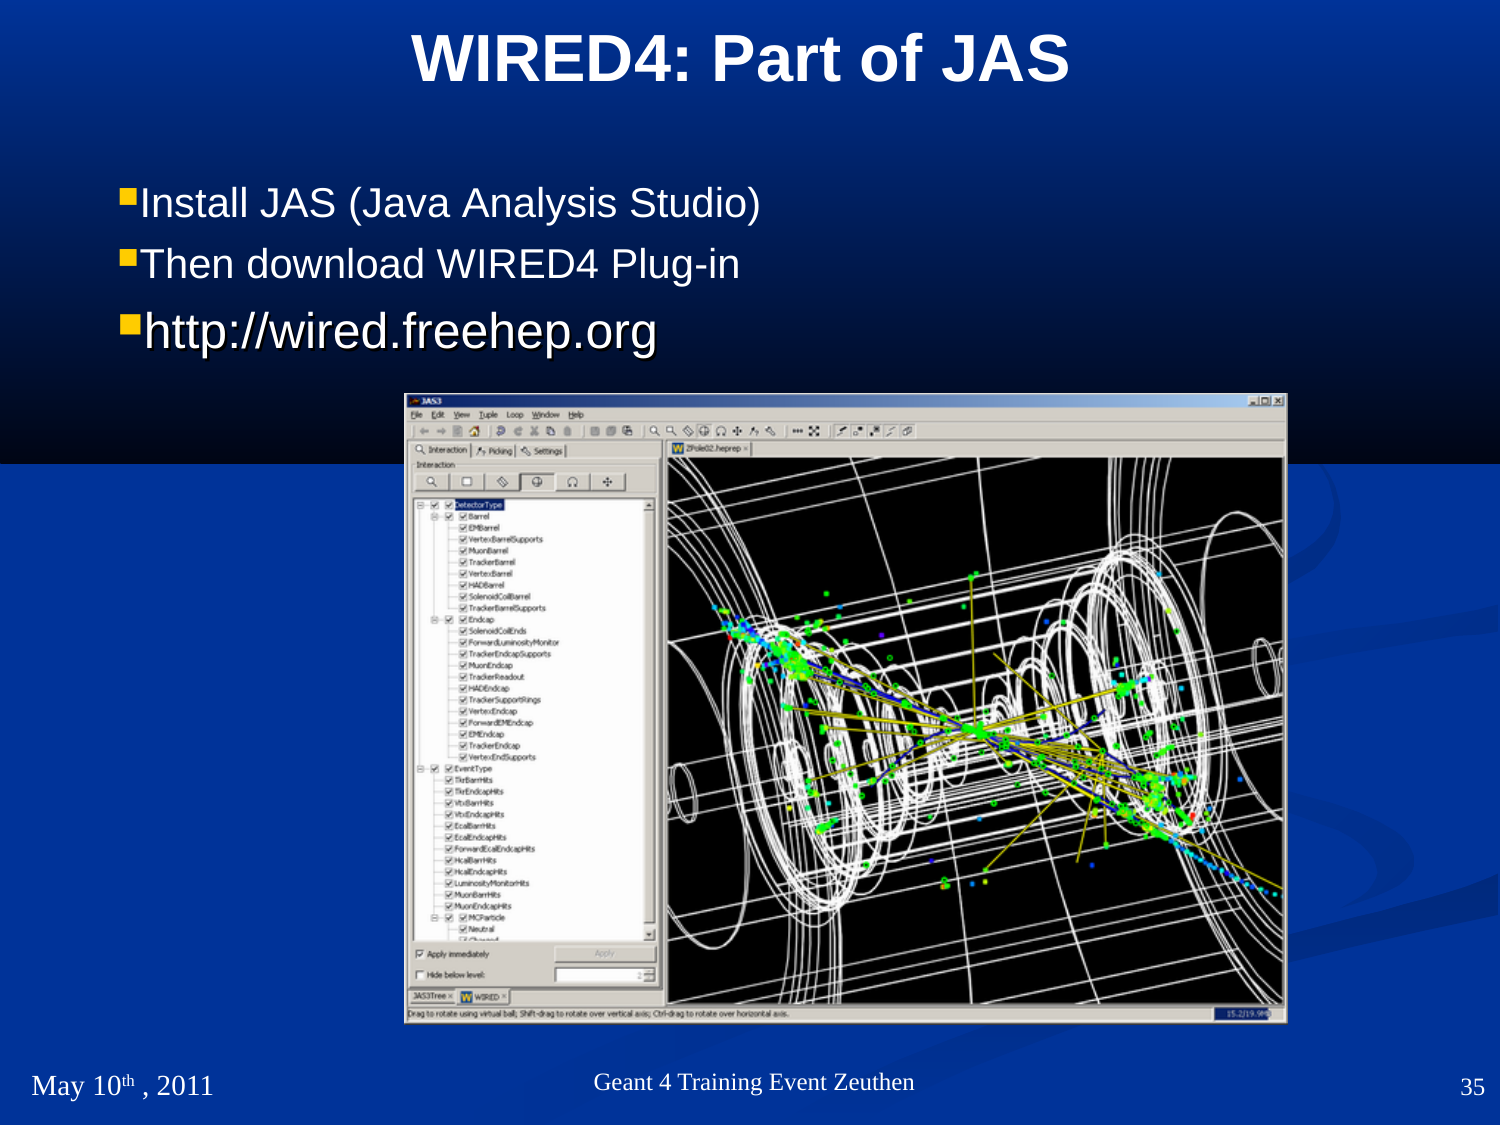

WIRED4: Part of JAS
Install JAS (Java Analysis Studio)
Then download WIRED4 Plug-in
http://wired.freehep.org
Introduction to Geant4 Visualization J. Perl
35
10 January 2011